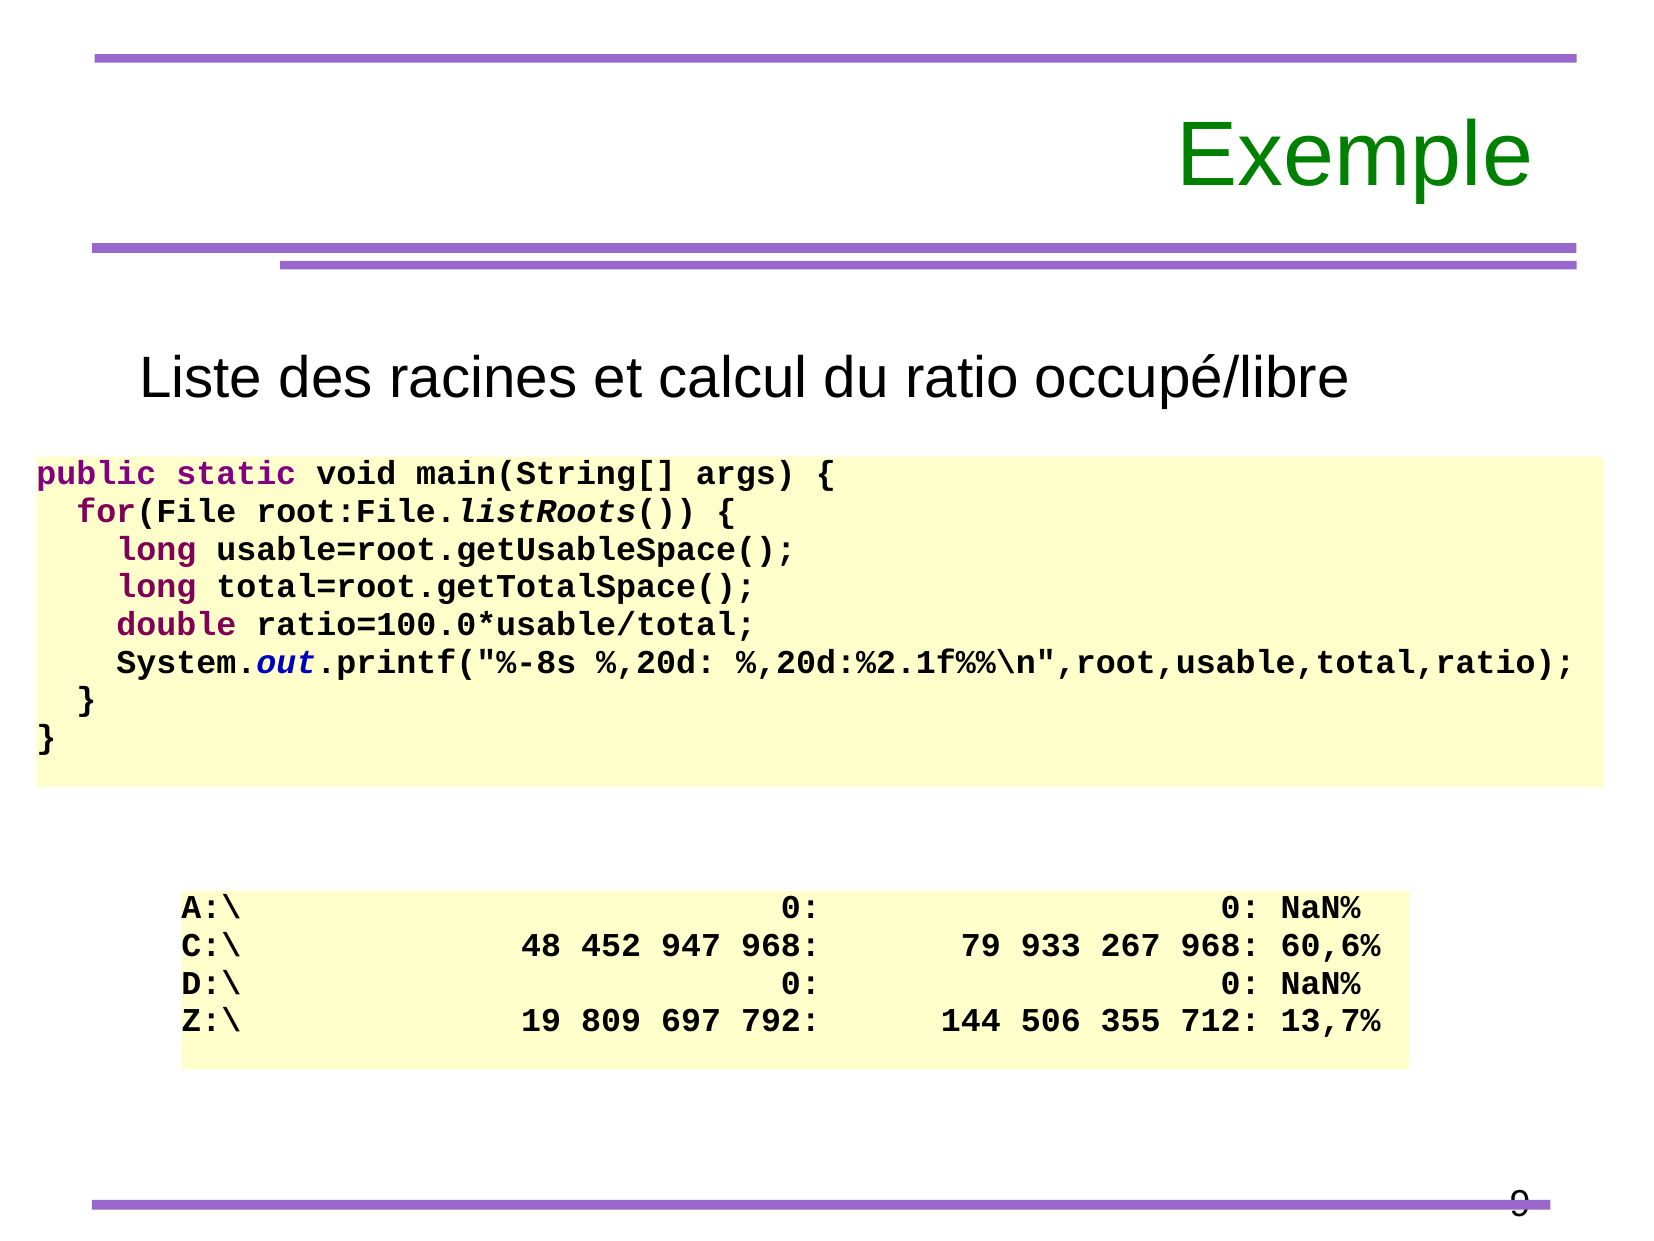

# Exemple
Liste des racines et calcul du ratio occupé/libre
public static void main(String[] args) {
 for(File root:File.listRoots()) {
 long usable=root.getUsableSpace();
 long total=root.getTotalSpace();
 double ratio=100.0*usable/total;
 System.out.printf("%-8s %,20d: %,20d:%2.1f%%\n",root,usable,total,ratio);
 }
}
A:\ 0: 0: NaN%
C:\ 48 452 947 968: 79 933 267 968: 60,6%
D:\ 0: 0: NaN%
Z:\ 19 809 697 792: 144 506 355 712: 13,7%